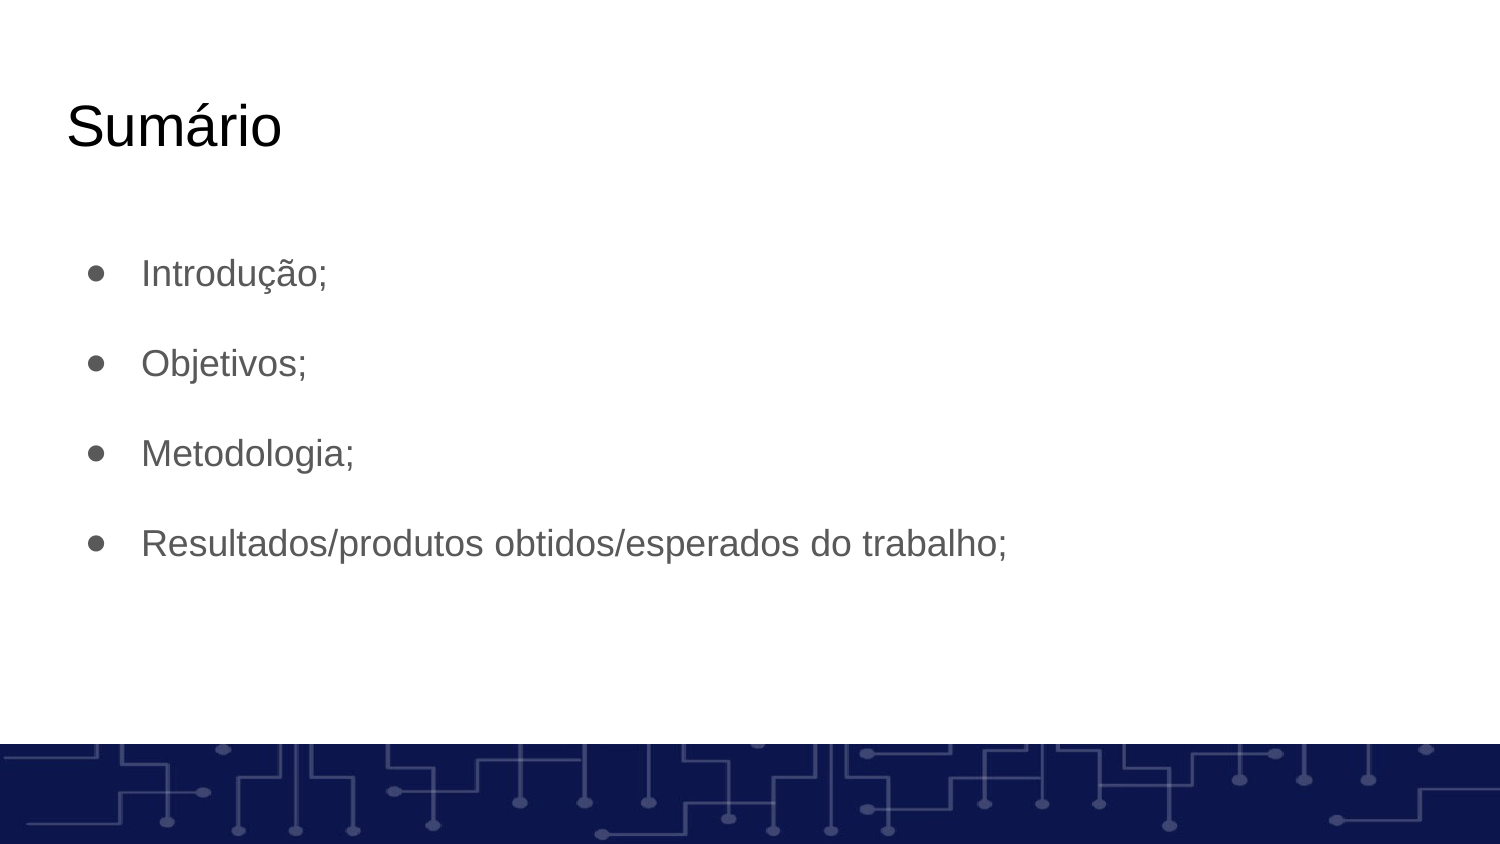

# Sumário
Introdução;
Objetivos;
Metodologia;
Resultados/produtos obtidos/esperados do trabalho;